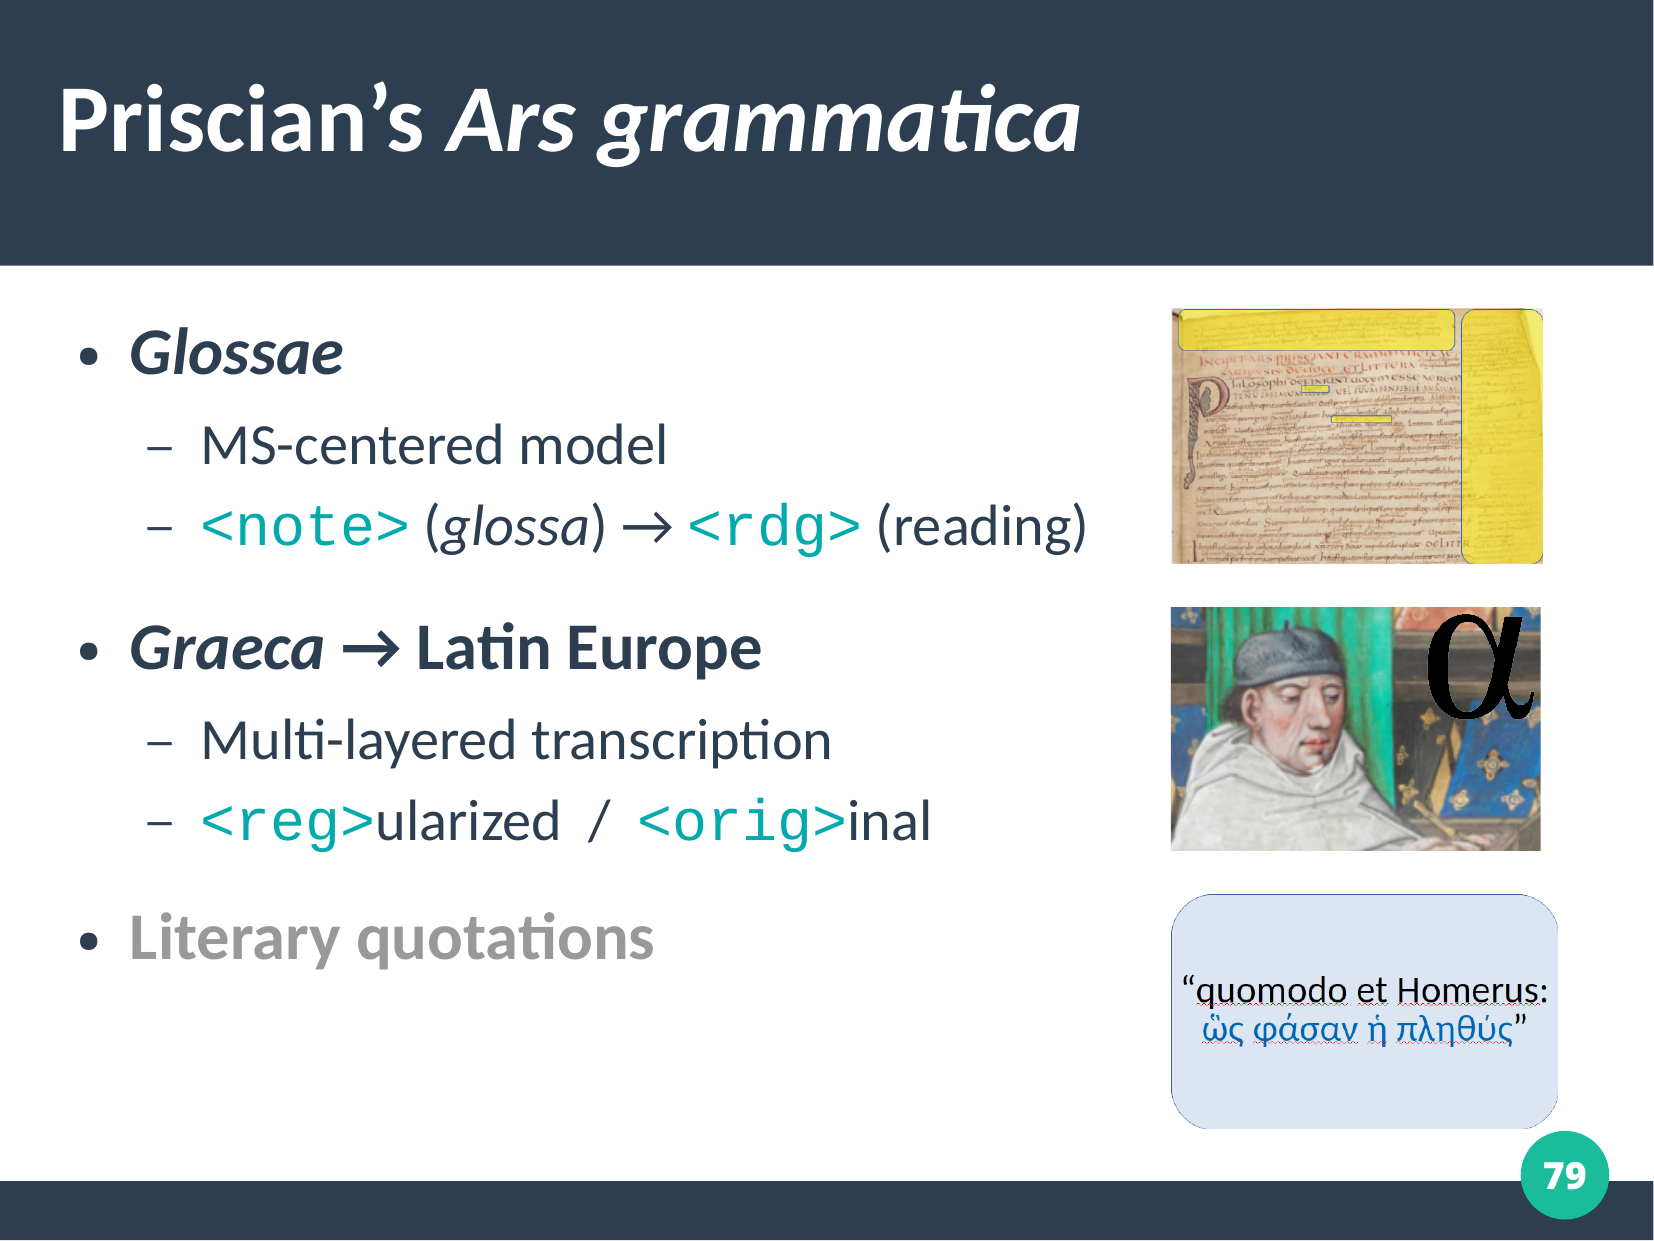

Priscian’s Ars grammatica
# Glossae
MS-centered model
<note> (glossa) → <rdg> (reading)
Graeca → Latin Europe
Multi-layered transcription
<reg>ularized / <orig>inal
Literary quotations
79